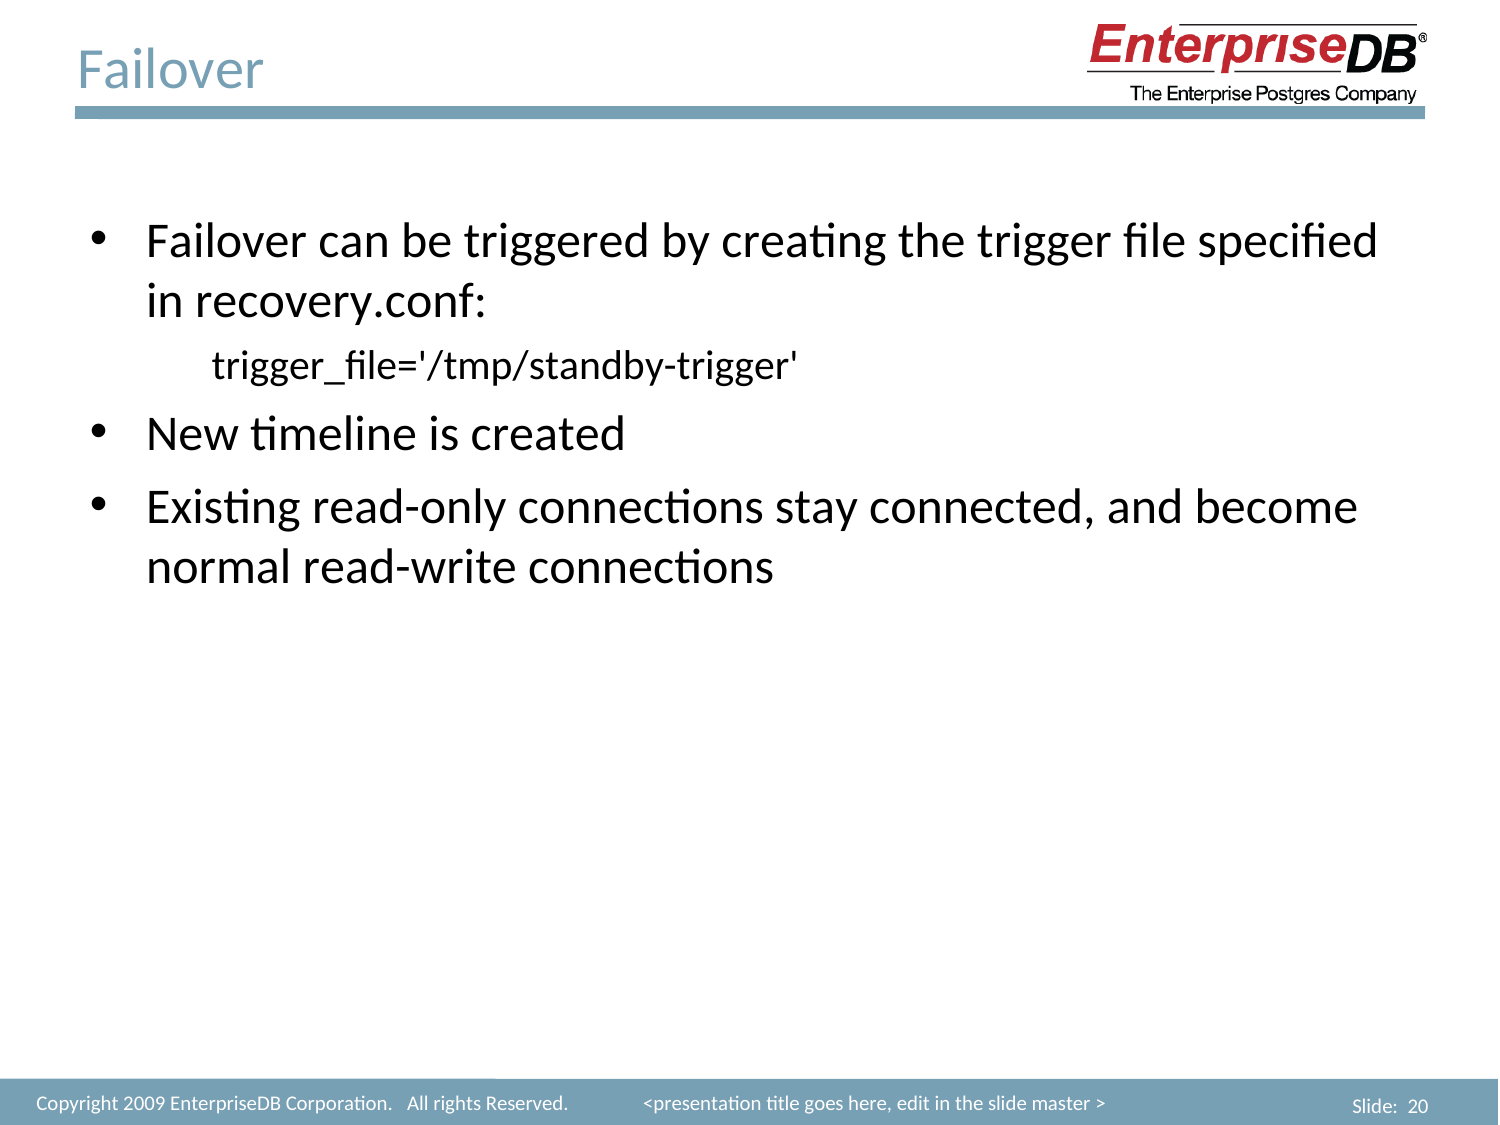

# Failover
Failover can be triggered by creating the trigger file specified in recovery.conf:
trigger_file='/tmp/standby-trigger'
New timeline is created
Existing read-only connections stay connected, and become normal read-write connections